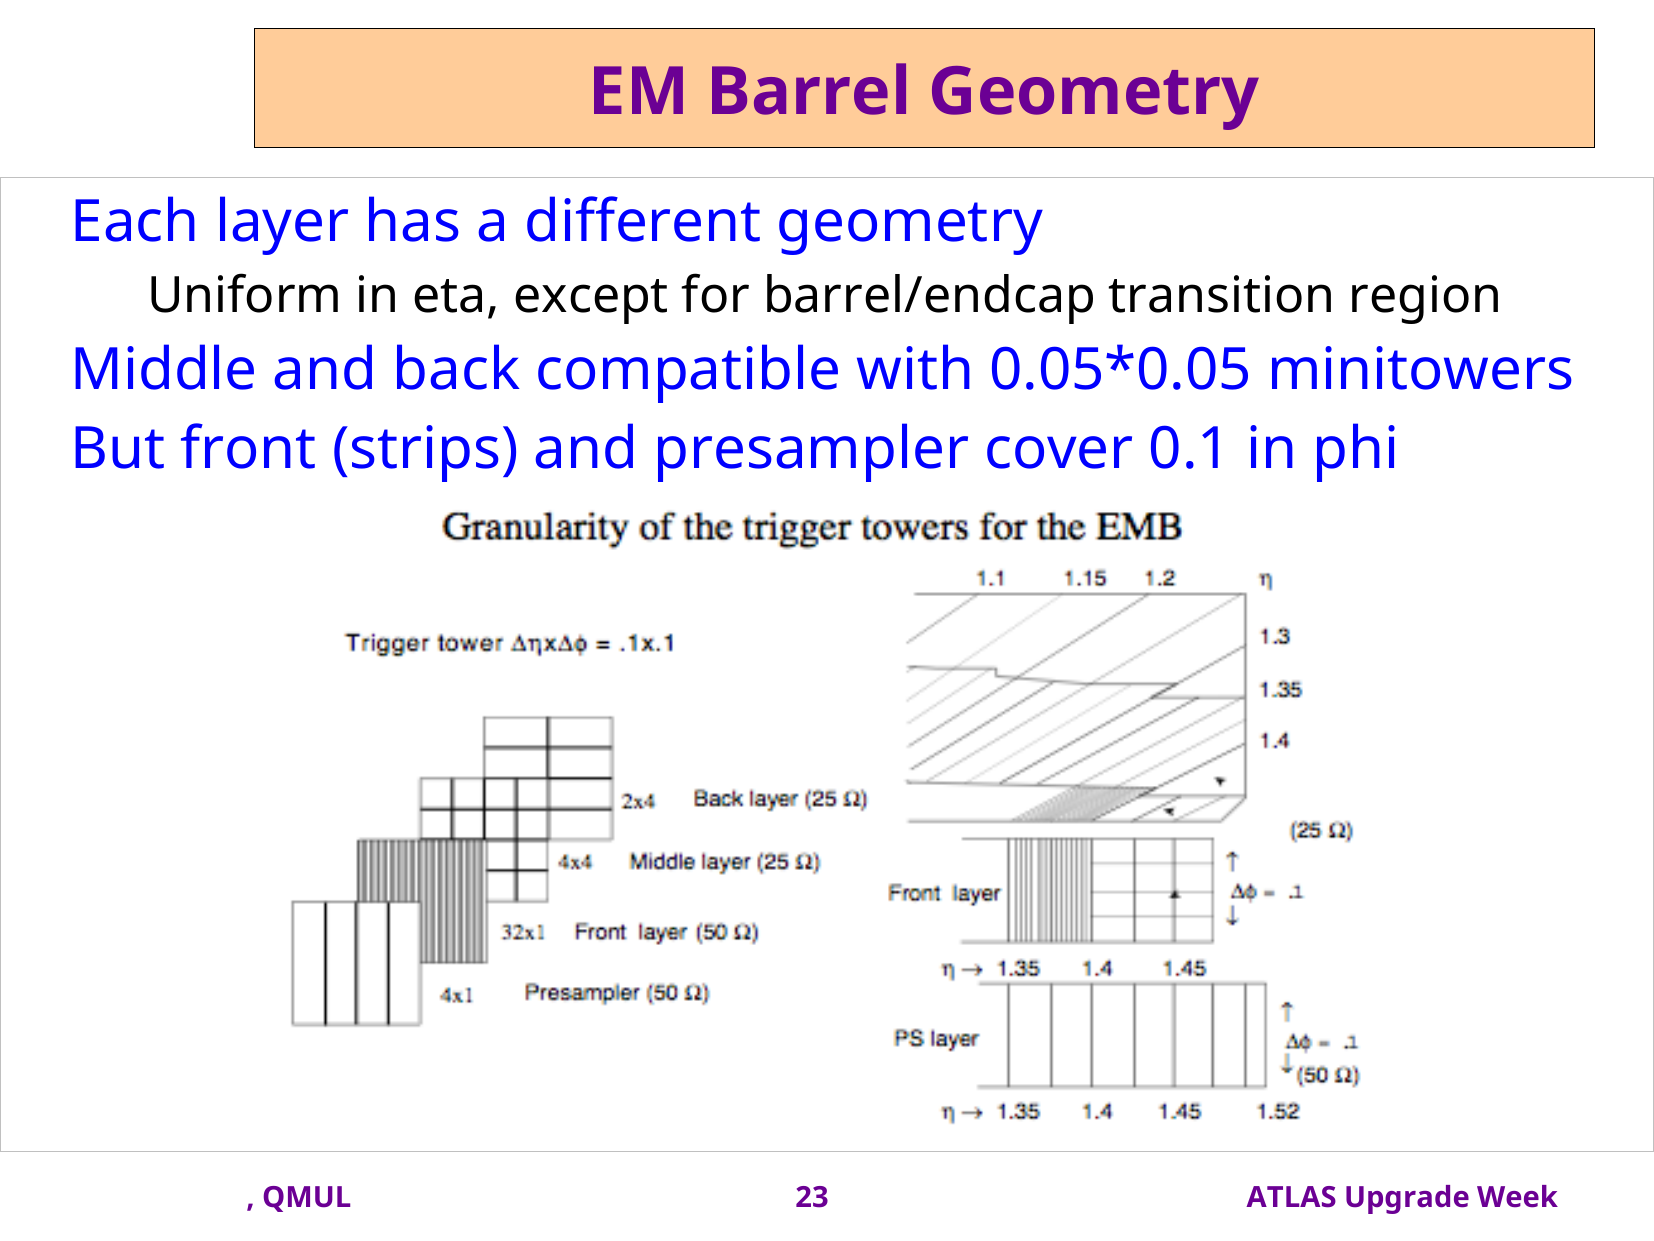

# EM Barrel Geometry
Each layer has a different geometry
Uniform in eta, except for barrel/endcap transition region
Middle and back compatible with 0.05*0.05 minitowers
But front (strips) and presampler cover 0.1 in phi